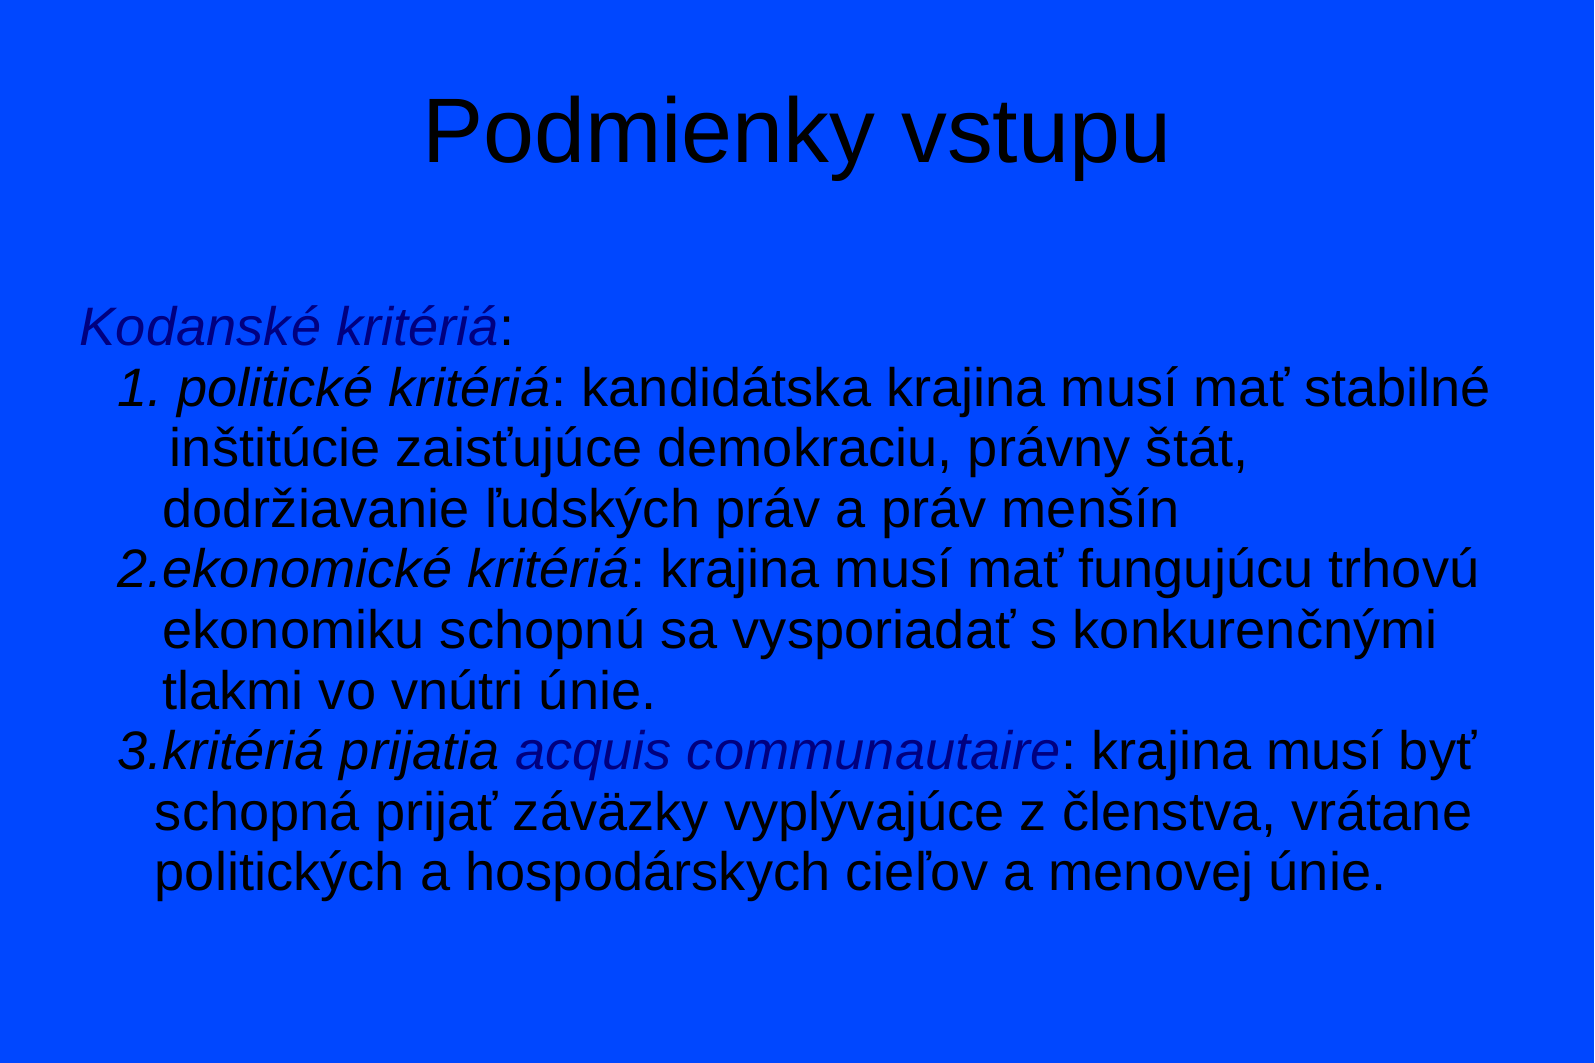

# Podmienky vstupu
Kodanské kritériá:
1. politické kritériá: kandidátska krajina musí mať stabilné inštitúcie zaisťujúce demokraciu, právny štát,
 dodržiavanie ľudských práv a práv menšín
2.ekonomické kritériá: krajina musí mať fungujúcu trhovú
 ekonomiku schopnú sa vysporiadať s konkurenčnými
 tlakmi vo vnútri únie.
3.kritériá prijatia acquis communautaire: krajina musí byť schopná prijať záväzky vyplývajúce z členstva, vrátane politických a hospodárskych cieľov a menovej únie.